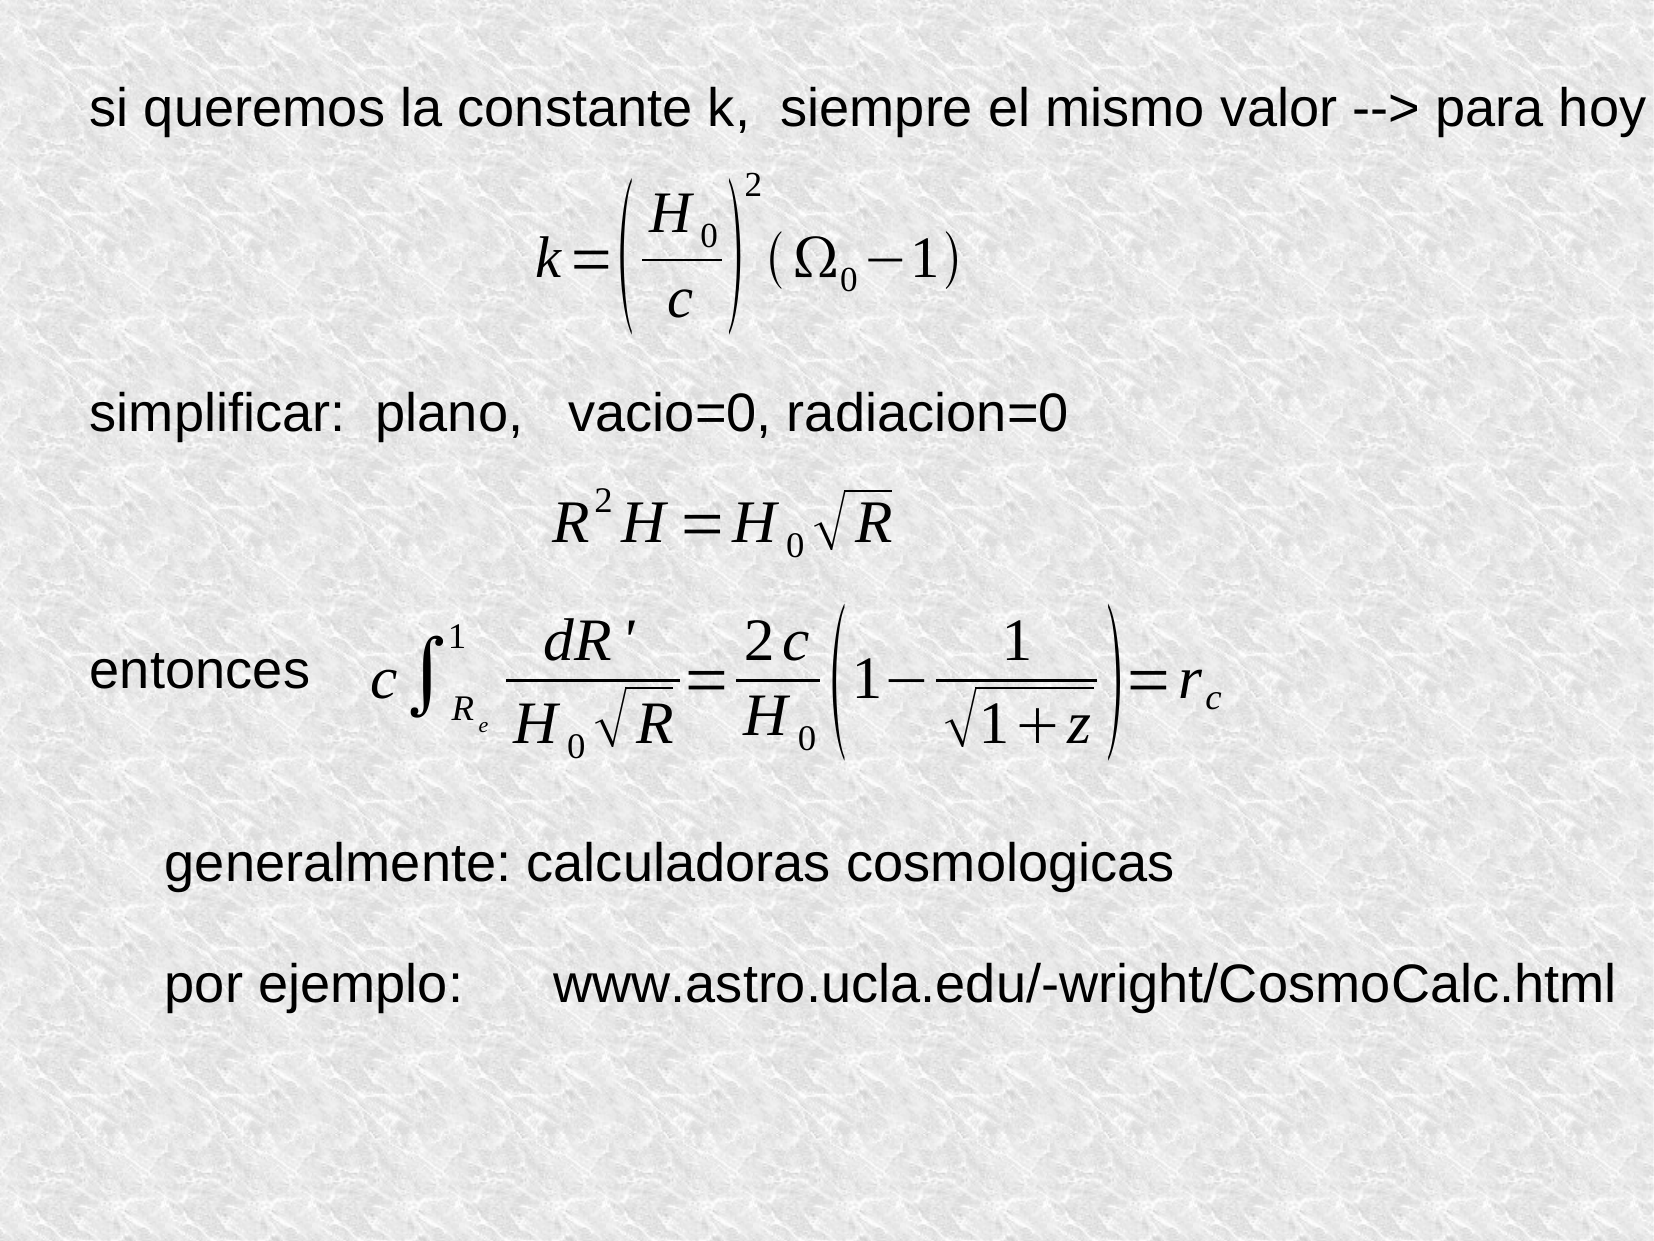

si queremos la constante k, siempre el mismo valor --> para hoy dia
simplificar: plano, vacio=0, radiacion=0
entonces
generalmente: calculadoras cosmologicas
por ejemplo: www.astro.ucla.edu/-wright/CosmoCalc.html